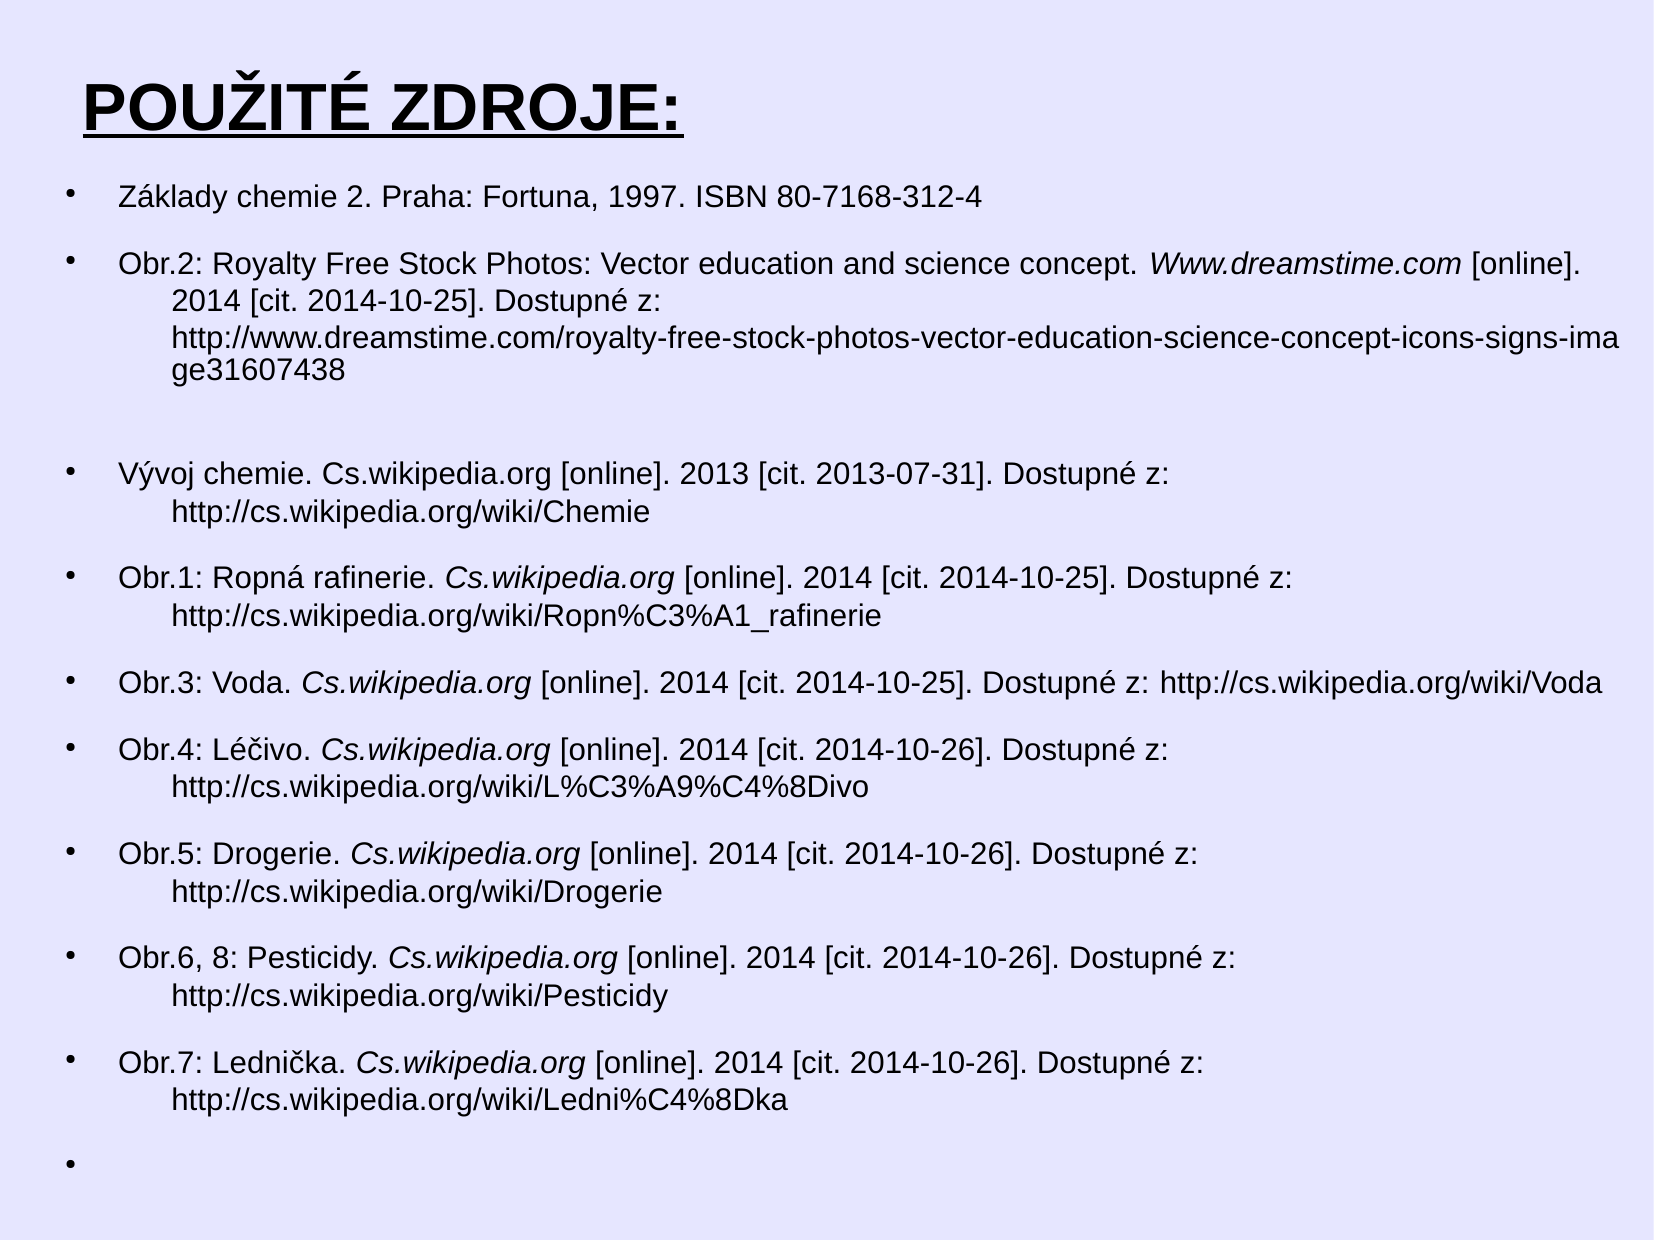

# POUŽITÉ ZDROJE:
Základy chemie 2. Praha: Fortuna, 1997. ISBN 80-7168-312-4
Obr.2: Royalty Free Stock Photos: Vector education and science concept. Www.dreamstime.com [online]. 2014 [cit. 2014-10-25]. Dostupné z: http://www.dreamstime.com/royalty-free-stock-photos-vector-education-science-concept-icons-signs-image31607438
Vývoj chemie. Cs.wikipedia.org [online]. 2013 [cit. 2013-07-31]. Dostupné z: http://cs.wikipedia.org/wiki/Chemie
Obr.1: Ropná rafinerie. Cs.wikipedia.org [online]. 2014 [cit. 2014-10-25]. Dostupné z: http://cs.wikipedia.org/wiki/Ropn%C3%A1_rafinerie
Obr.3: Voda. Cs.wikipedia.org [online]. 2014 [cit. 2014-10-25]. Dostupné z: http://cs.wikipedia.org/wiki/Voda
Obr.4: Léčivo. Cs.wikipedia.org [online]. 2014 [cit. 2014-10-26]. Dostupné z: http://cs.wikipedia.org/wiki/L%C3%A9%C4%8Divo
Obr.5: Drogerie. Cs.wikipedia.org [online]. 2014 [cit. 2014-10-26]. Dostupné z: http://cs.wikipedia.org/wiki/Drogerie
Obr.6, 8: Pesticidy. Cs.wikipedia.org [online]. 2014 [cit. 2014-10-26]. Dostupné z: http://cs.wikipedia.org/wiki/Pesticidy
Obr.7: Lednička. Cs.wikipedia.org [online]. 2014 [cit. 2014-10-26]. Dostupné z: http://cs.wikipedia.org/wiki/Ledni%C4%8Dka